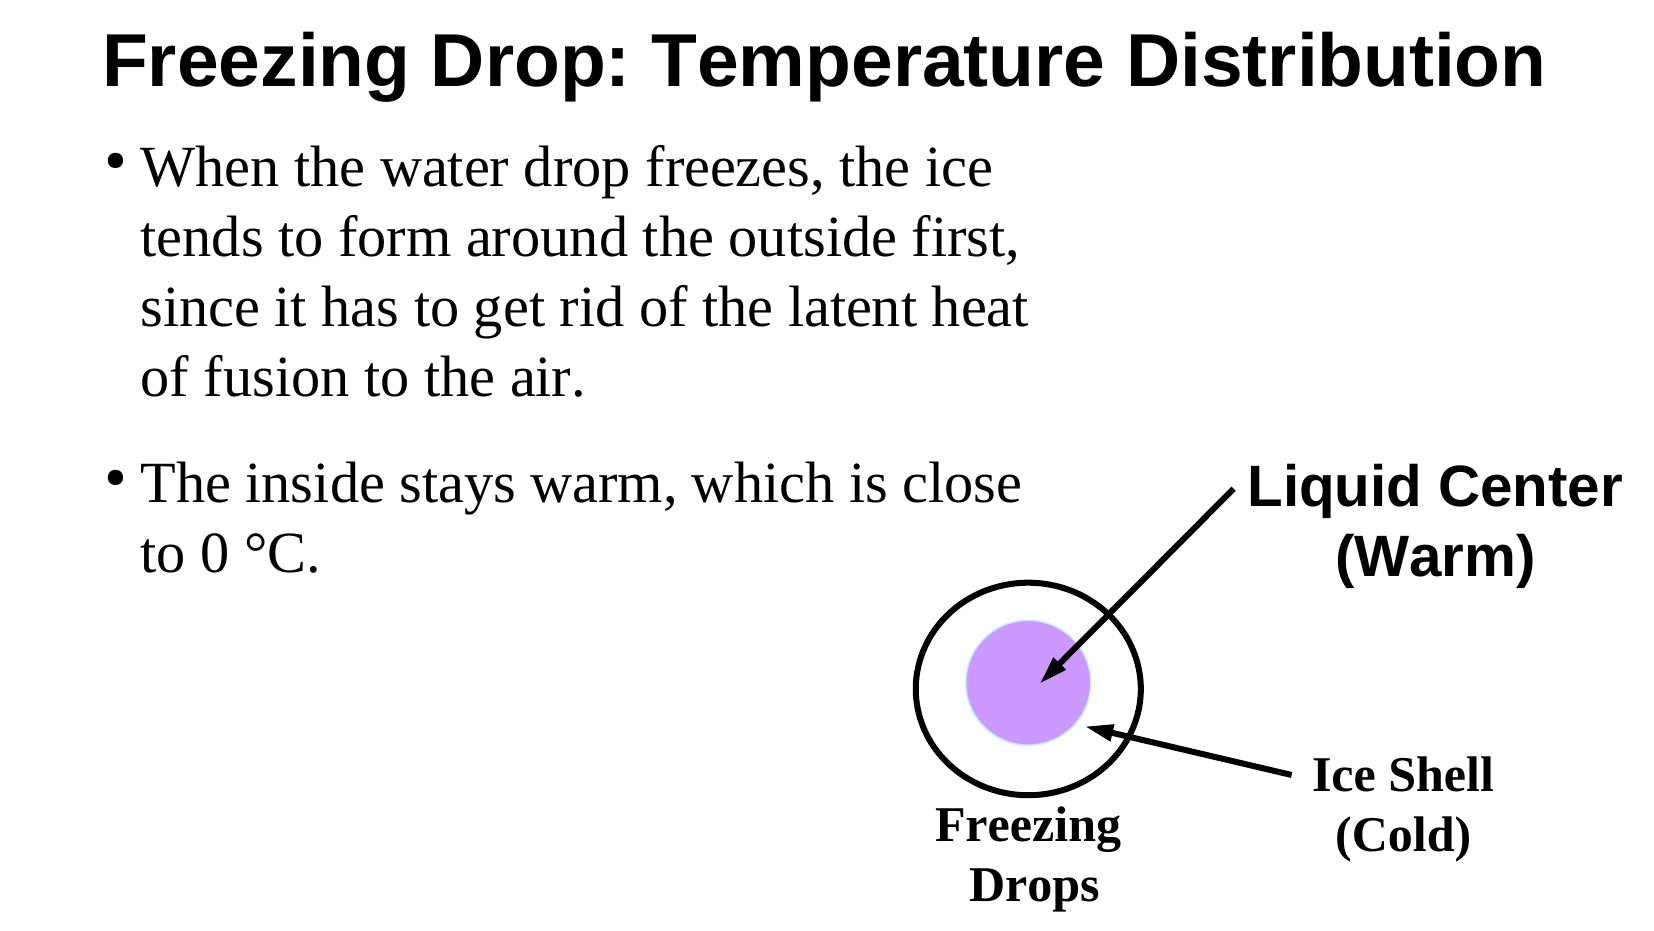

# Freezing Drop: Temperature Distribution
When the water drop freezes, the ice tends to form around the outside first, since it has to get rid of the latent heat of fusion to the air.
The inside stays warm, which is close to 0 °C.
Liquid Center
(Warm)
Ice Shell
(Cold)
Freezing
Drops